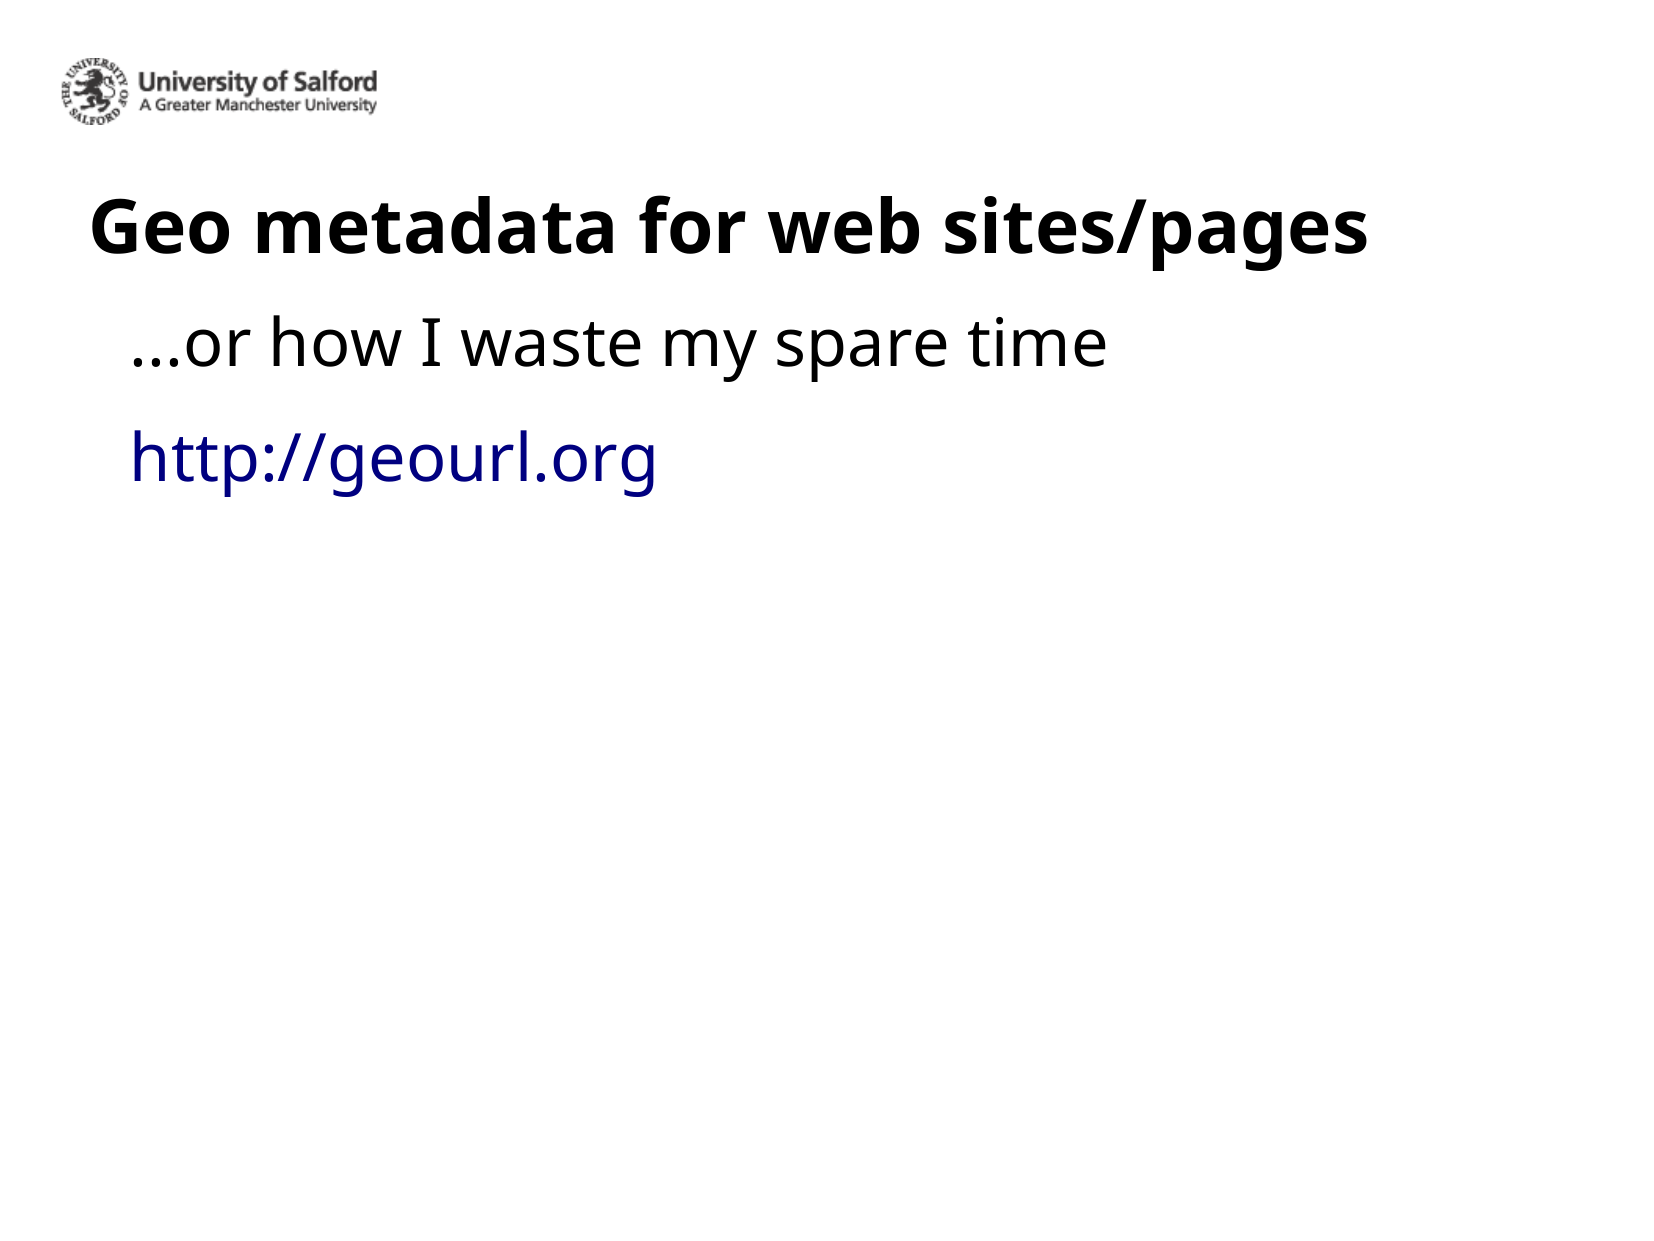

# Geo metadata for web sites/pages
...or how I waste my spare time
http://geourl.org